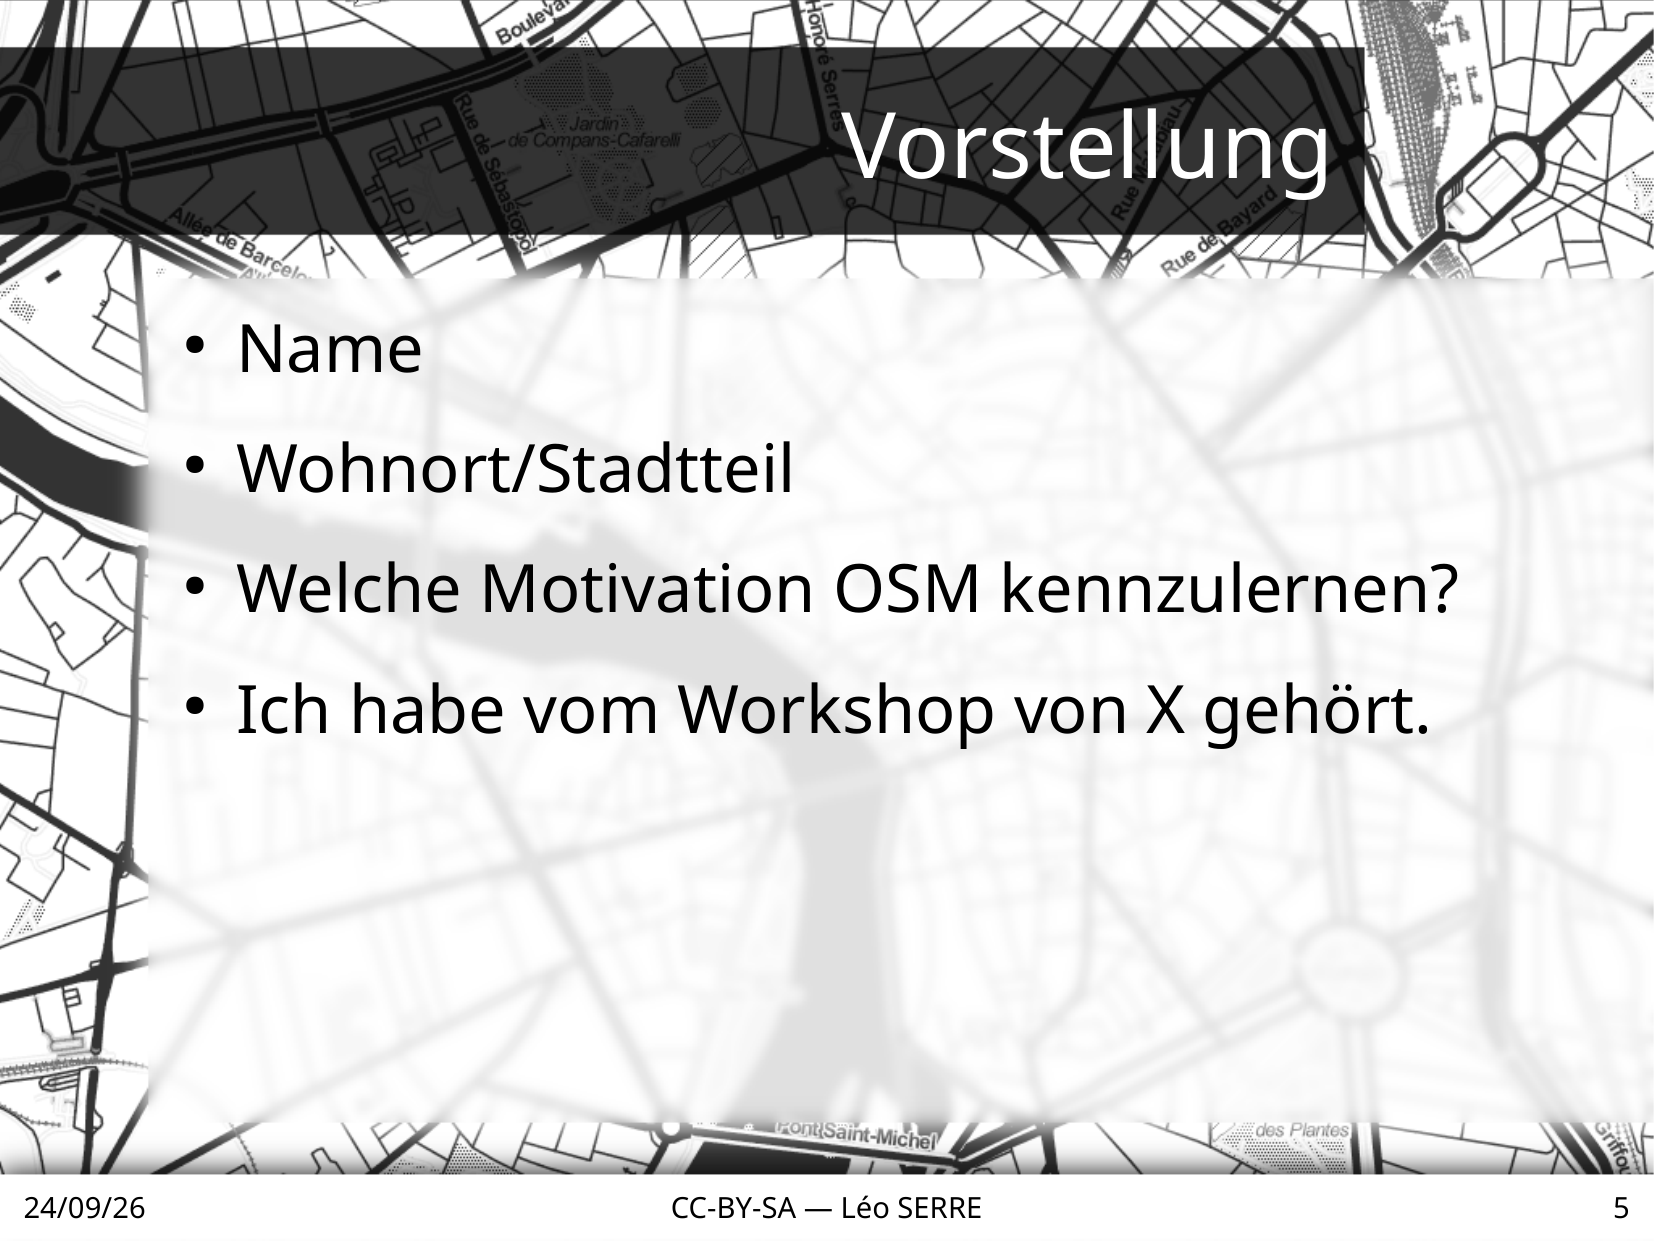

# Vorstellung
Name
Wohnort/Stadtteil
Welche Motivation OSM kennzulernen?
Ich habe vom Workshop von X gehört.
CC-BY-SA — Léo SERRE
5